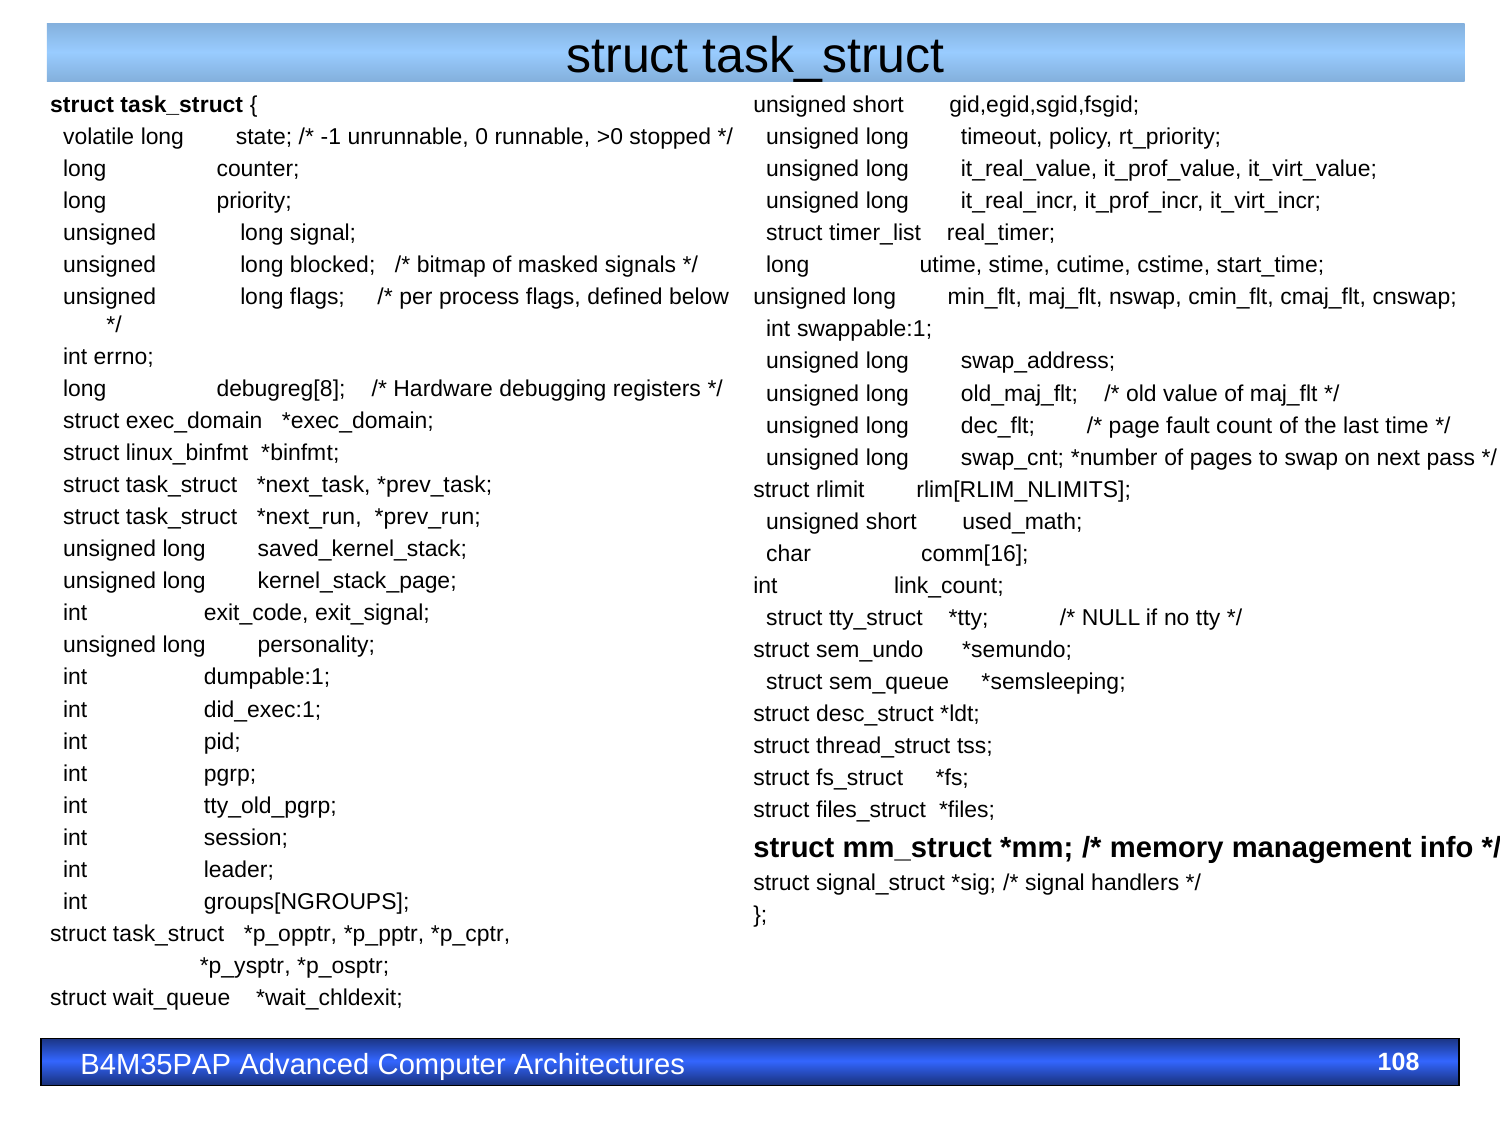

# struct task_struct
struct task_struct {
 volatile long state; /* -1 unrunnable, 0 runnable, >0 stopped */
 long counter;
 long priority;
 unsigned long signal;
 unsigned long blocked; /* bitmap of masked signals */
 unsigned long flags; /* per process flags, defined below */
 int errno;
 long debugreg[8]; /* Hardware debugging registers */
 struct exec_domain *exec_domain;
 struct linux_binfmt *binfmt;
 struct task_struct *next_task, *prev_task;
 struct task_struct *next_run, *prev_run;
 unsigned long saved_kernel_stack;
 unsigned long kernel_stack_page;
 int exit_code, exit_signal;
 unsigned long personality;
 int dumpable:1;
 int did_exec:1;
 int pid;
 int pgrp;
 int tty_old_pgrp;
 int session;
 int leader;
 int groups[NGROUPS];
struct task_struct *p_opptr, *p_pptr, *p_cptr,
 *p_ysptr, *p_osptr;
struct wait_queue *wait_chldexit;
unsigned short gid,egid,sgid,fsgid;
 unsigned long timeout, policy, rt_priority;
 unsigned long it_real_value, it_prof_value, it_virt_value;
 unsigned long it_real_incr, it_prof_incr, it_virt_incr;
 struct timer_list real_timer;
 long utime, stime, cutime, cstime, start_time;
unsigned long min_flt, maj_flt, nswap, cmin_flt, cmaj_flt, cnswap;
 int swappable:1;
 unsigned long swap_address;
 unsigned long old_maj_flt; /* old value of maj_flt */
 unsigned long dec_flt; /* page fault count of the last time */
 unsigned long swap_cnt; *number of pages to swap on next pass */
struct rlimit rlim[RLIM_NLIMITS];
 unsigned short used_math;
 char comm[16];
int link_count;
 struct tty_struct *tty; /* NULL if no tty */
struct sem_undo *semundo;
 struct sem_queue *semsleeping;
struct desc_struct *ldt;
struct thread_struct tss;
struct fs_struct *fs;
struct files_struct *files;
struct mm_struct *mm; /* memory management info */
struct signal_struct *sig; /* signal handlers */
};